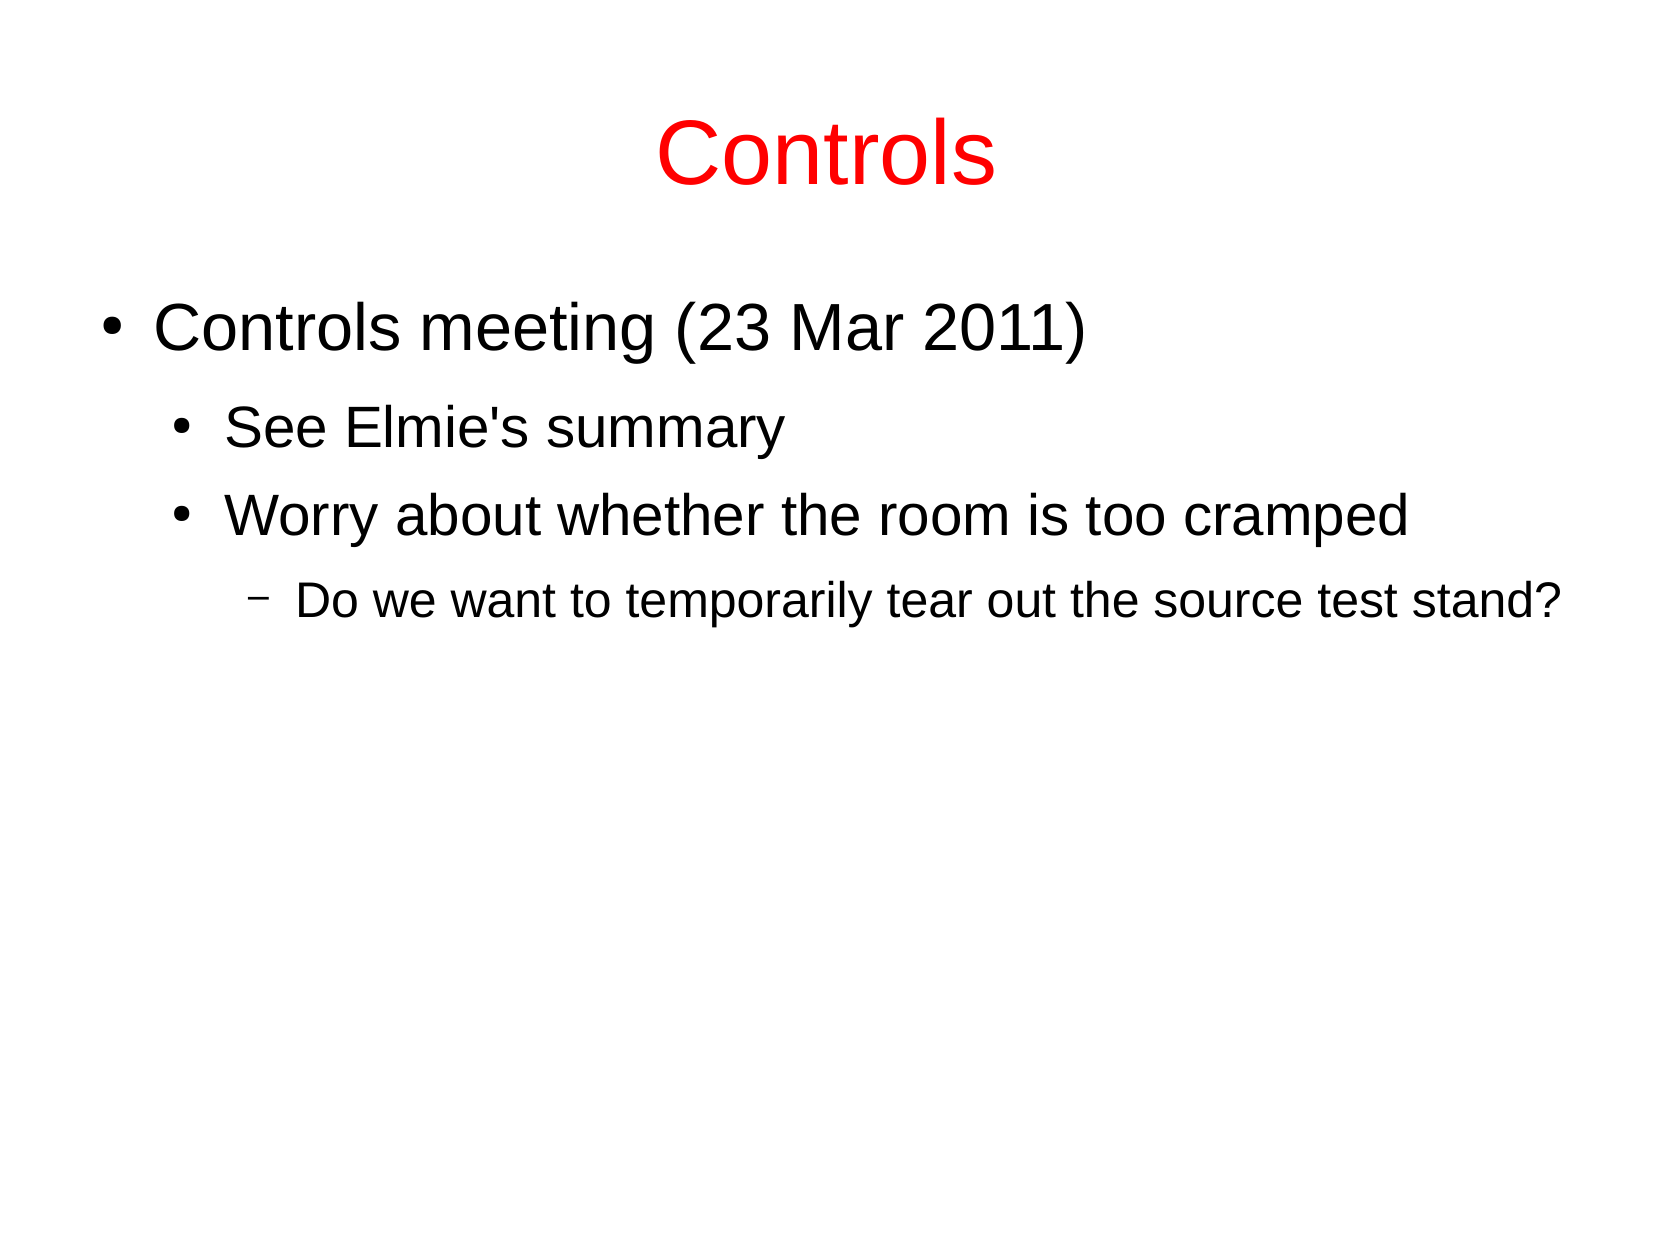

# Controls
Controls meeting (23 Mar 2011)
See Elmie's summary
Worry about whether the room is too cramped
Do we want to temporarily tear out the source test stand?